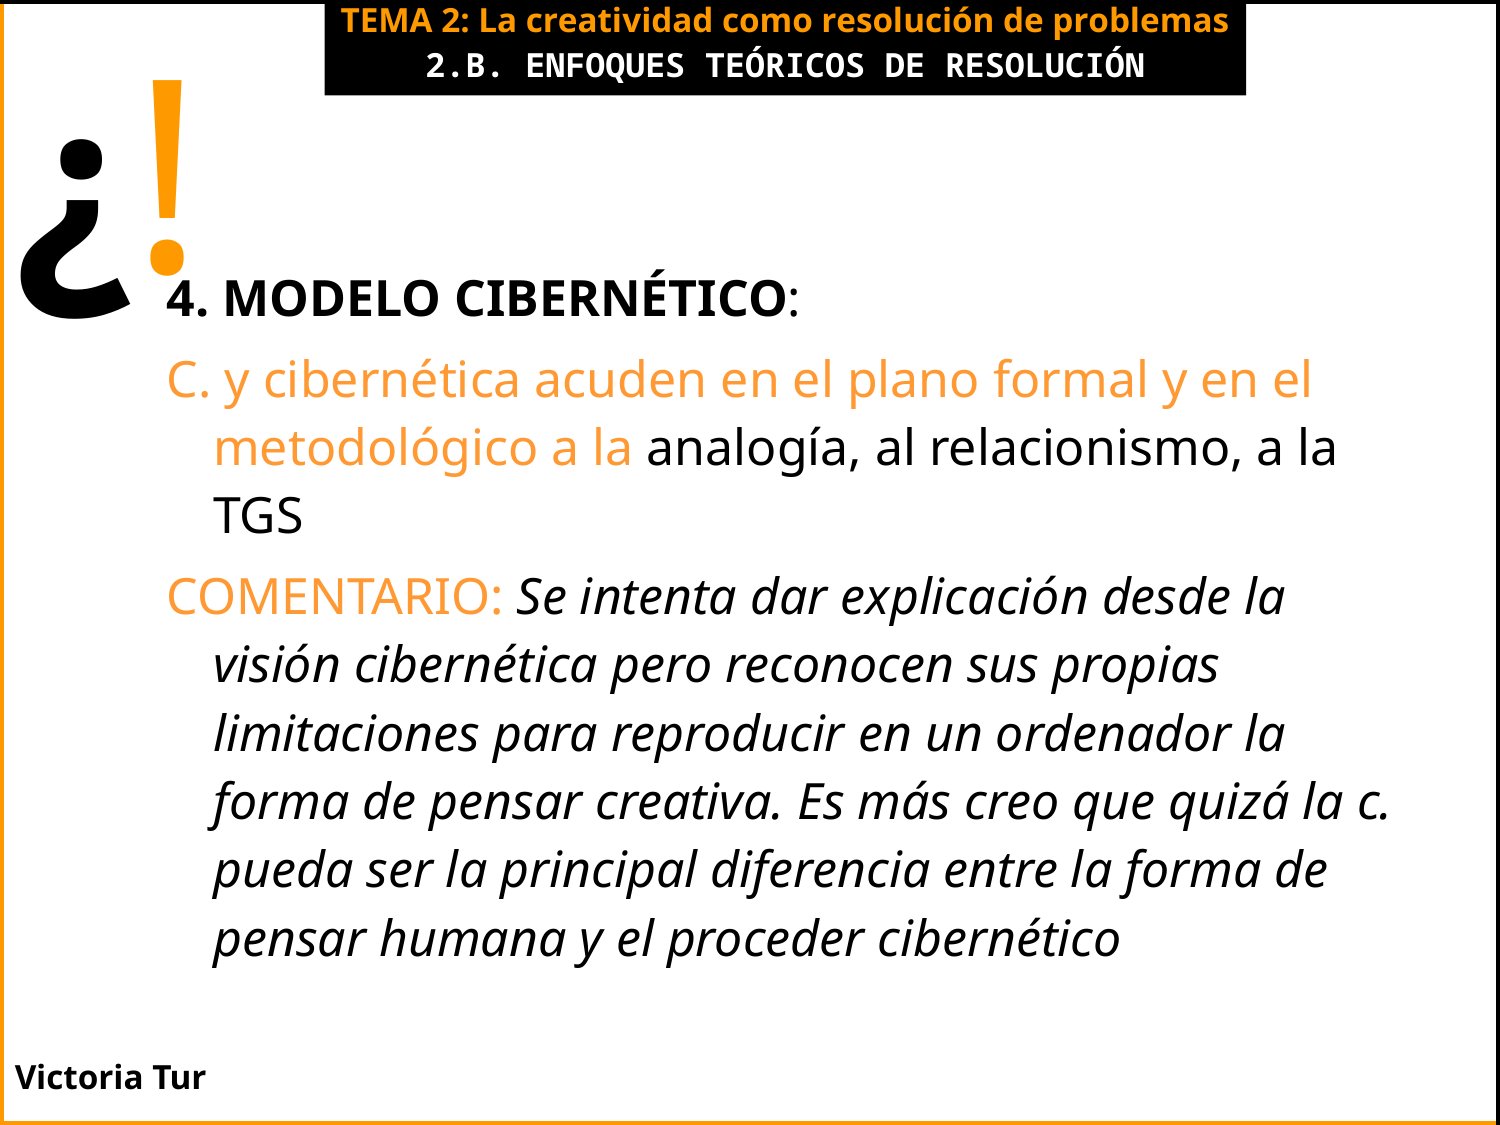

# 4. MODELO CIBERNÉTICO:
C. y cibernética acuden en el plano formal y en el metodológico a la analogía, al relacionismo, a la TGS
COMENTARIO: Se intenta dar explicación desde la visión cibernética pero reconocen sus propias limitaciones para reproducir en un ordenador la forma de pensar creativa. Es más creo que quizá la c. pueda ser la principal diferencia entre la forma de pensar humana y el proceder cibernético